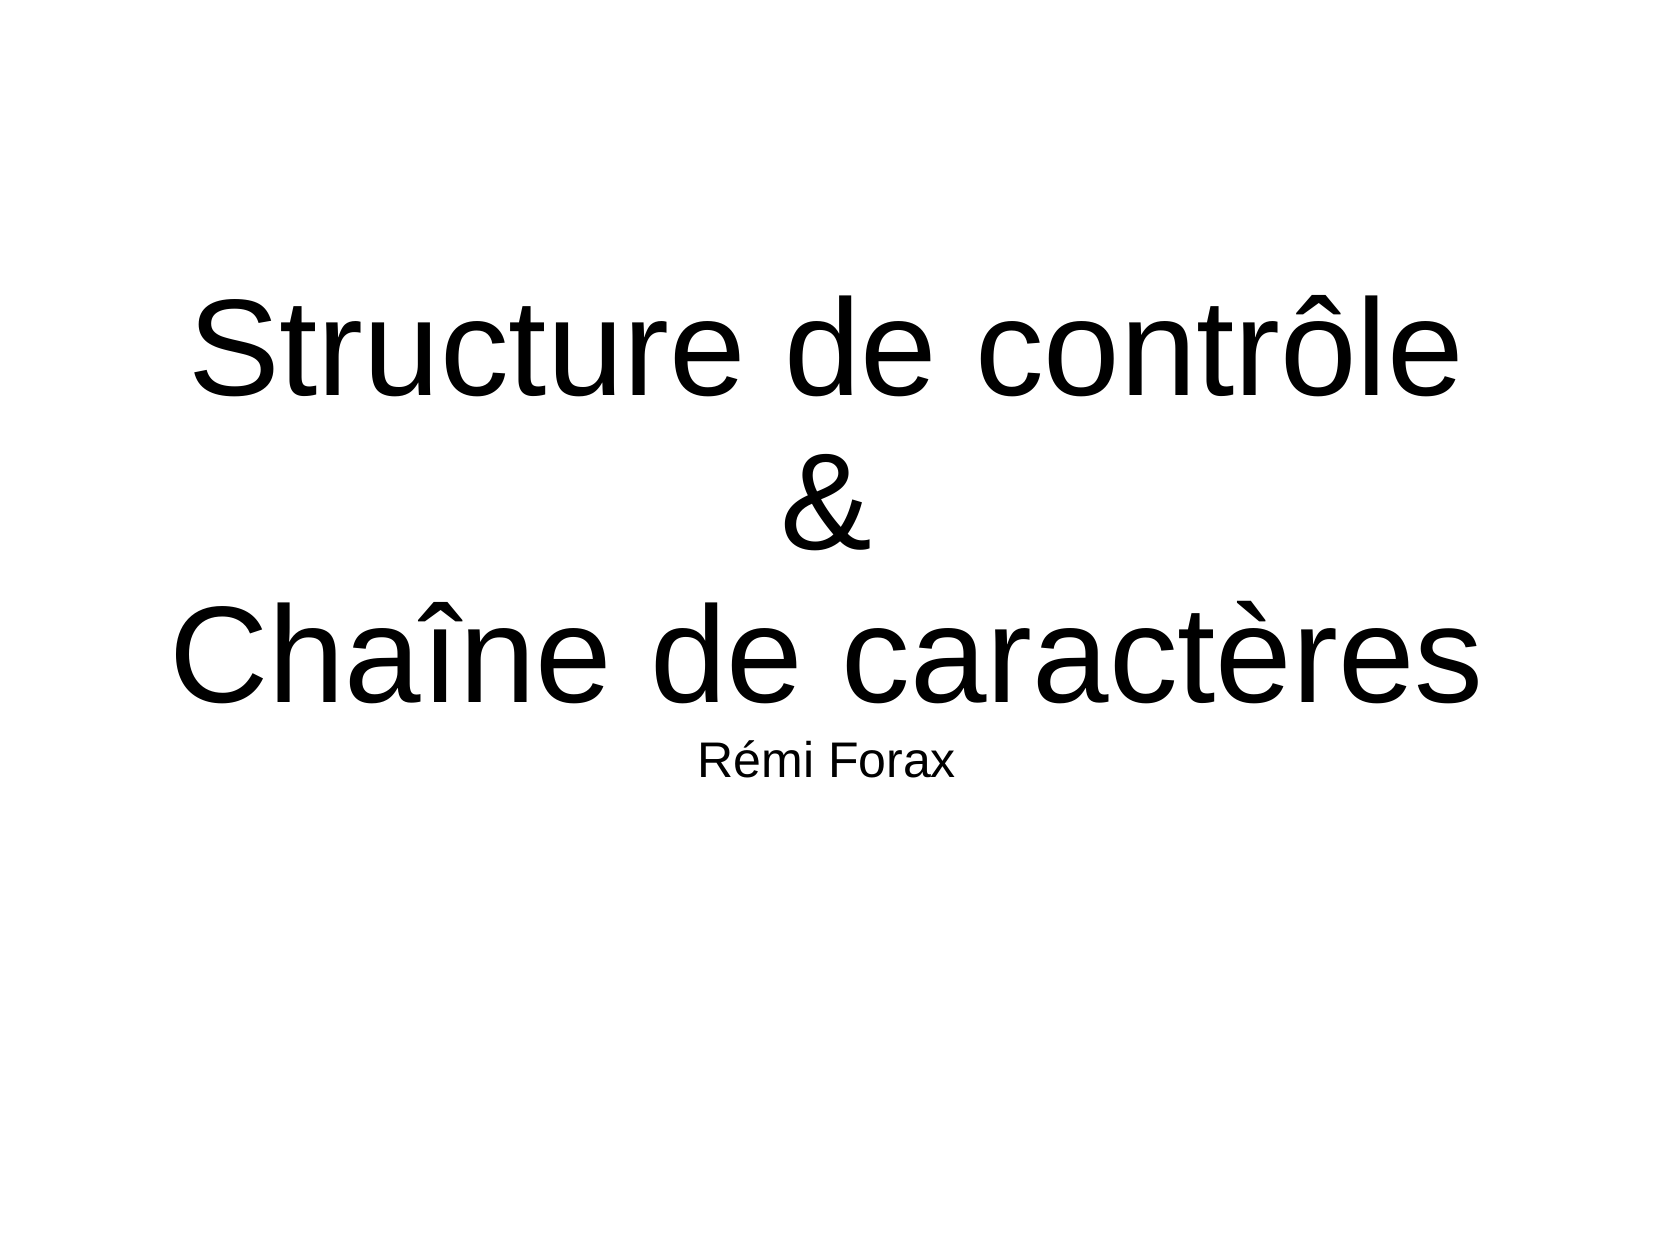

# Structure de contrôle & Chaîne de caractères
Rémi Forax